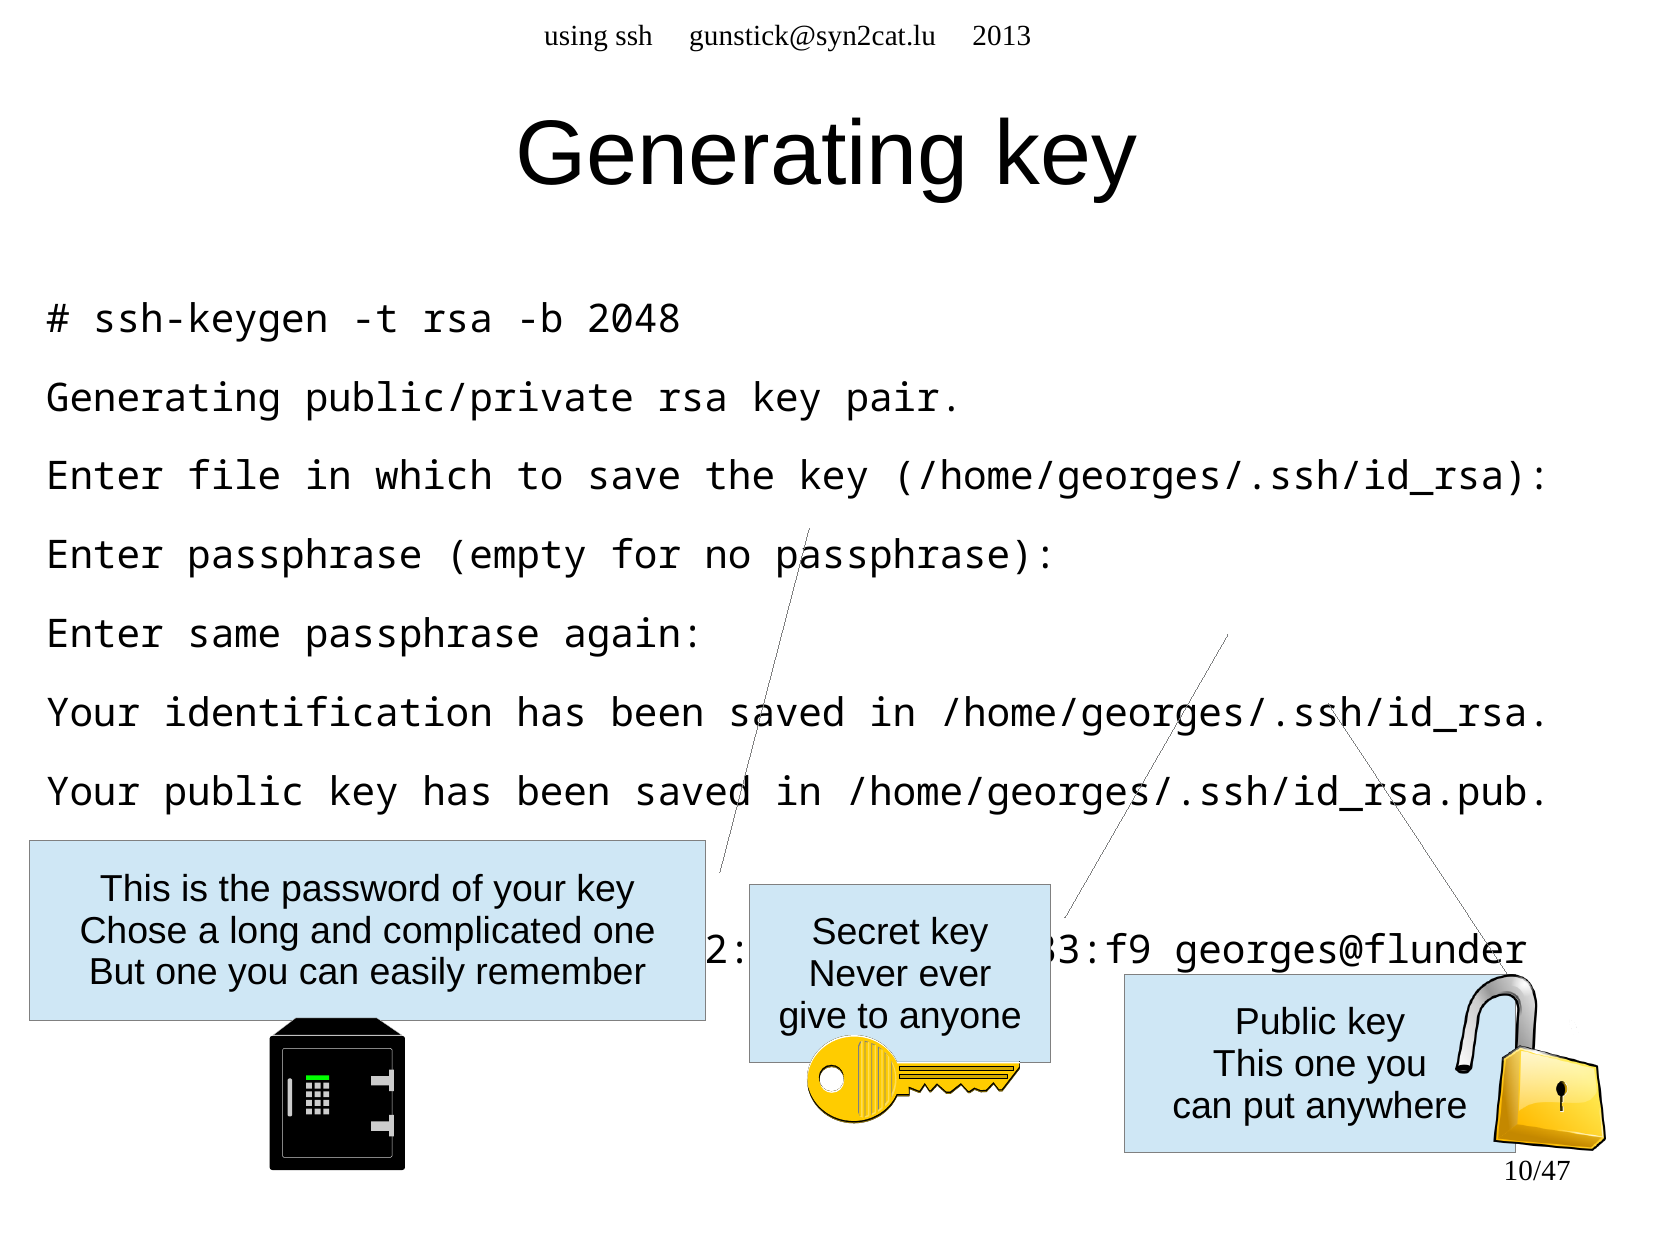

using ssh gunstick@syn2cat.lu 2013
# Generating key
# ssh-keygen -t rsa -b 2048
Generating public/private rsa key pair.
Enter file in which to save the key (/home/georges/.ssh/id_rsa):
Enter passphrase (empty for no passphrase):
Enter same passphrase again:
Your identification has been saved in /home/georges/.ssh/id_rsa.
Your public key has been saved in /home/georges/.ssh/id_rsa.pub.
The key fingerprint is:
d4:ac:d3:90:34:3d:ba:50:33:c2:e9:95:73:8e:33:f9 georges@flunder
This is the password of your key
Chose a long and complicated one
But one you can easily remember
Secret key
Never ever
give to anyone
Public key
This one you
can put anywhere
10